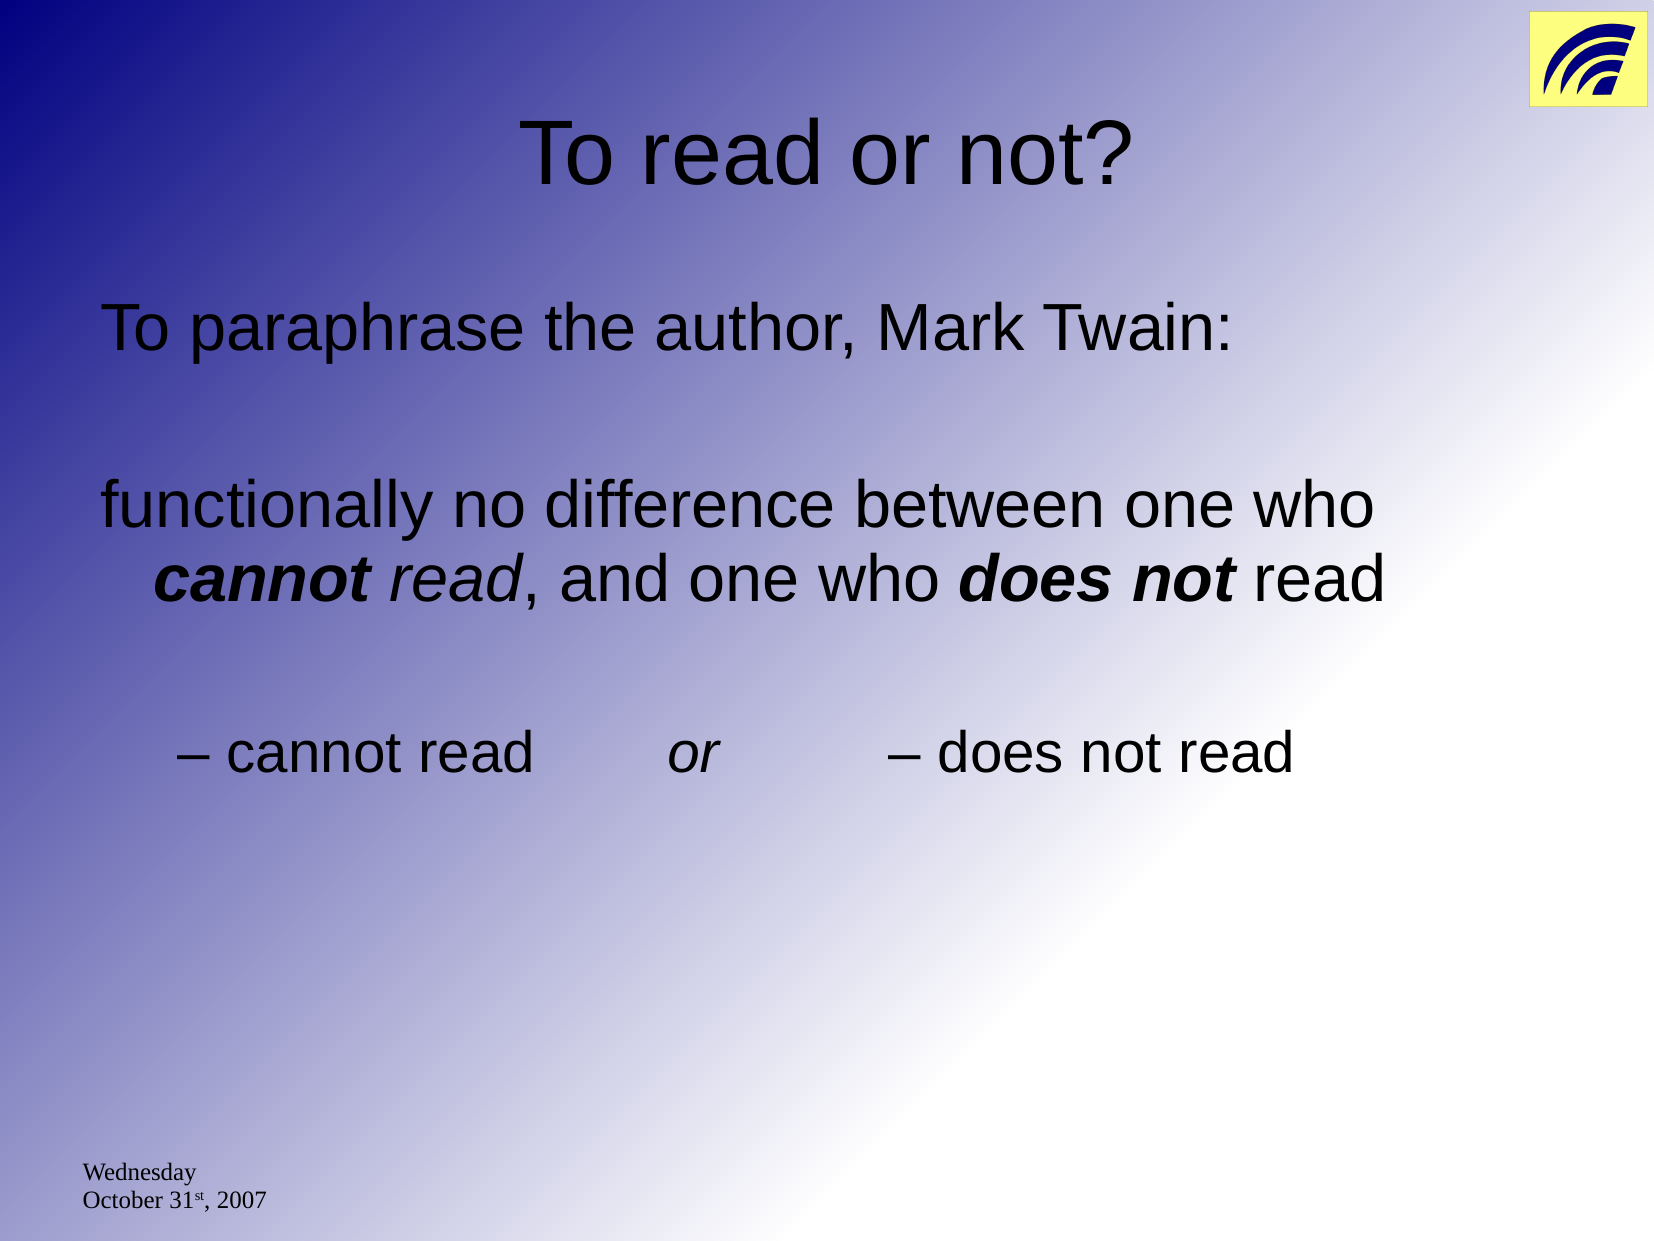

# To read or not?
To paraphrase the author, Mark Twain:
functionally no difference between one who cannot read, and one who does not read
– cannot read		or			– does not read